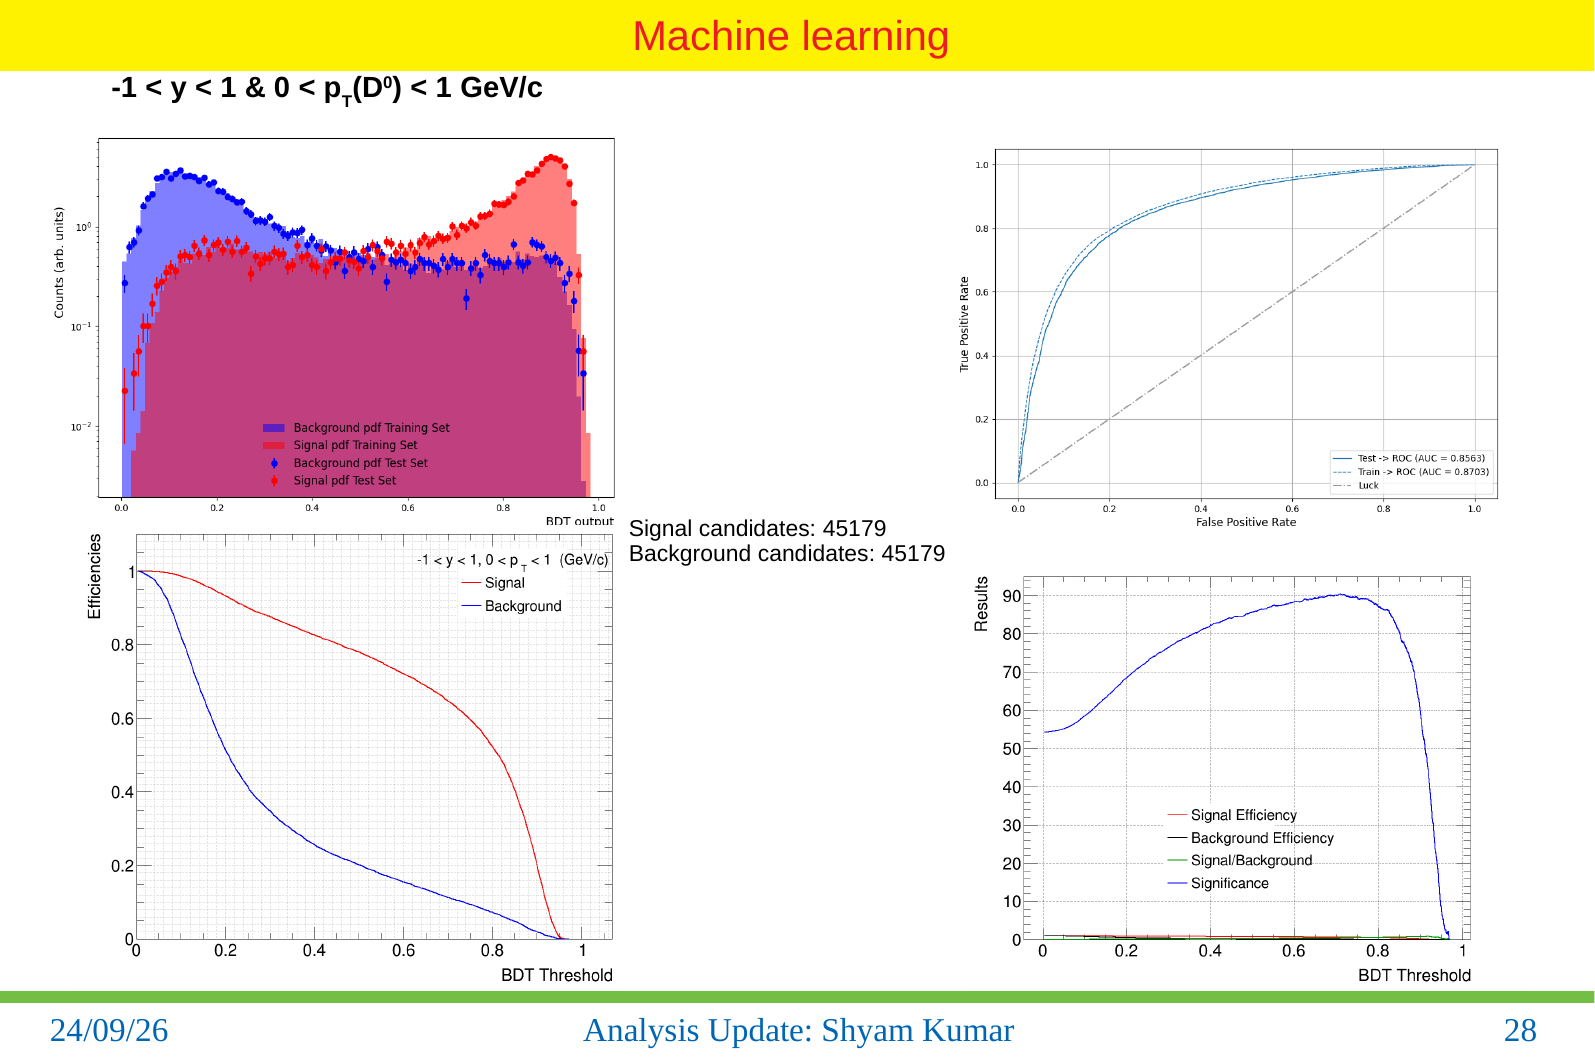

# Machine learning
-1 < y < 1 & 0 < pT(D0) < 1 GeV/c
Signal candidates: 45179
Background candidates: 45179
Analysis Update: Shyam Kumar
28